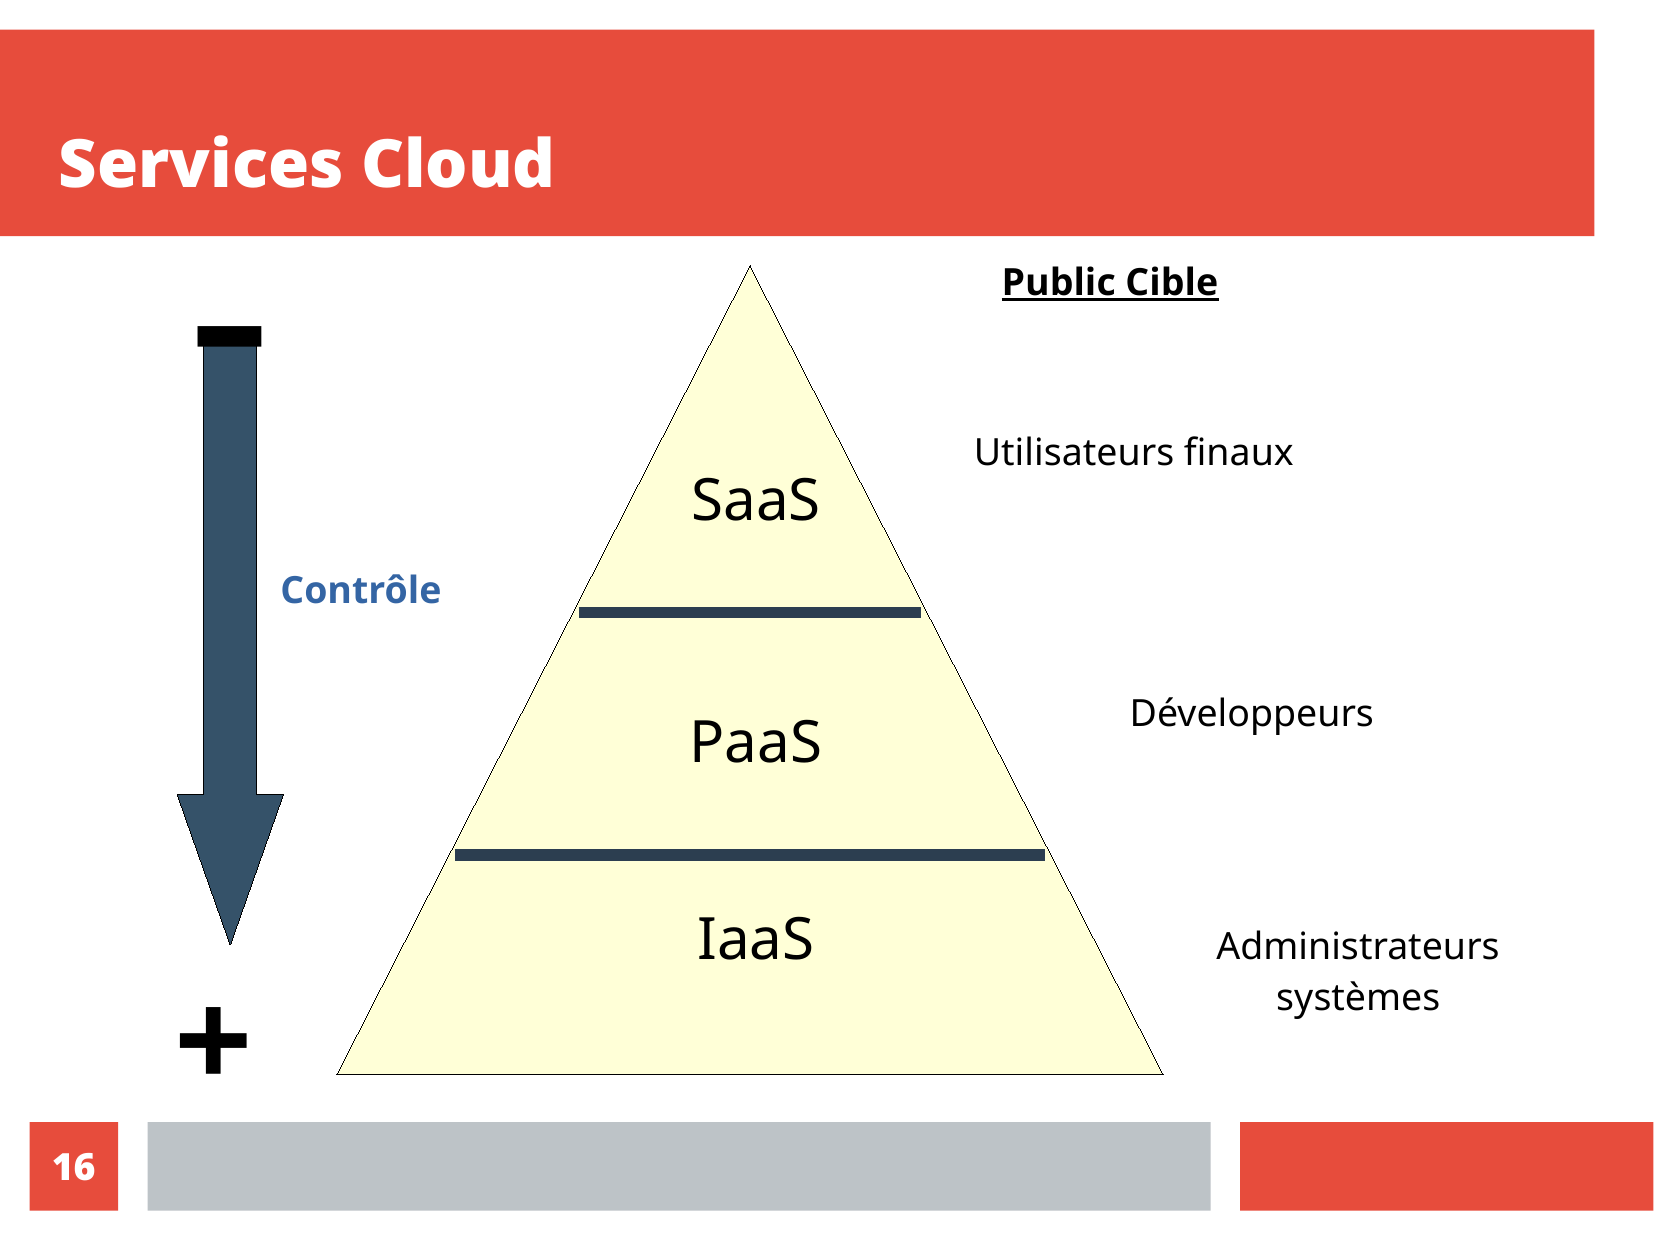

# Services Cloud
-
Public Cible
SaaS
PaaS
IaaS
Utilisateurs finaux
Contrôle
Développeurs
Administrateurs systèmes
+
16